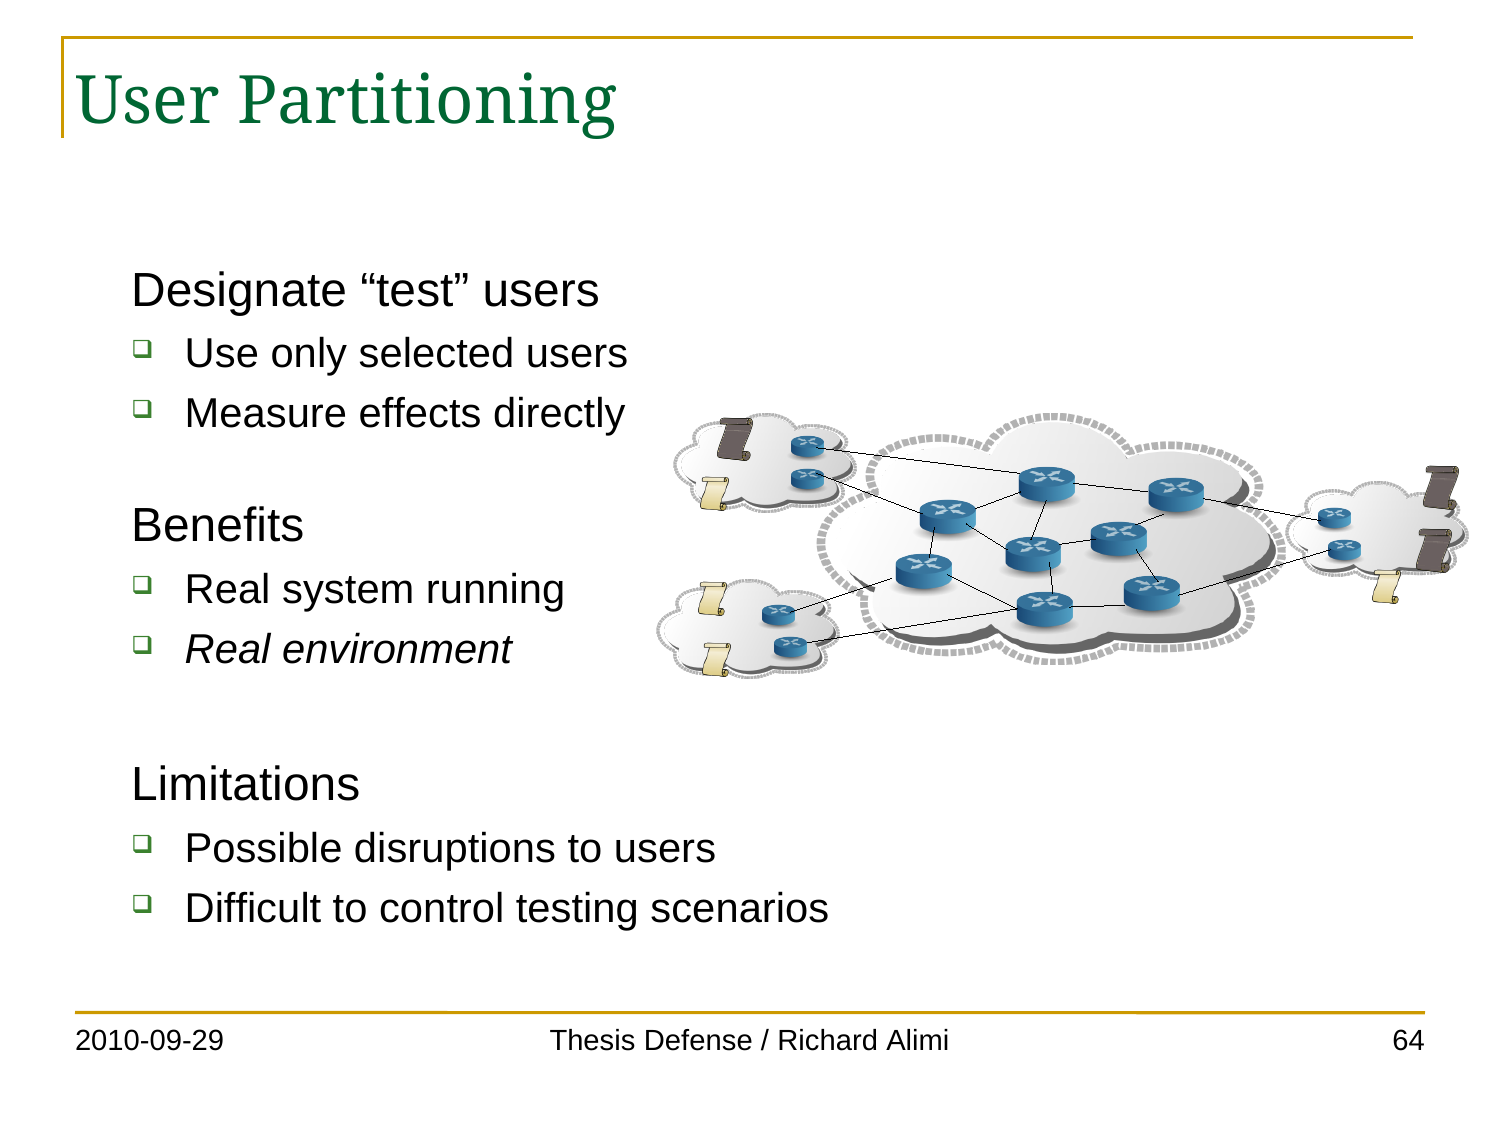

# User Partitioning
Designate “test” users
Use only selected users
Measure effects directly
Benefits
Real system running
Real environment
Limitations
Possible disruptions to users
Difficult to control testing scenarios
2010-09-29
Thesis Defense / Richard Alimi
64